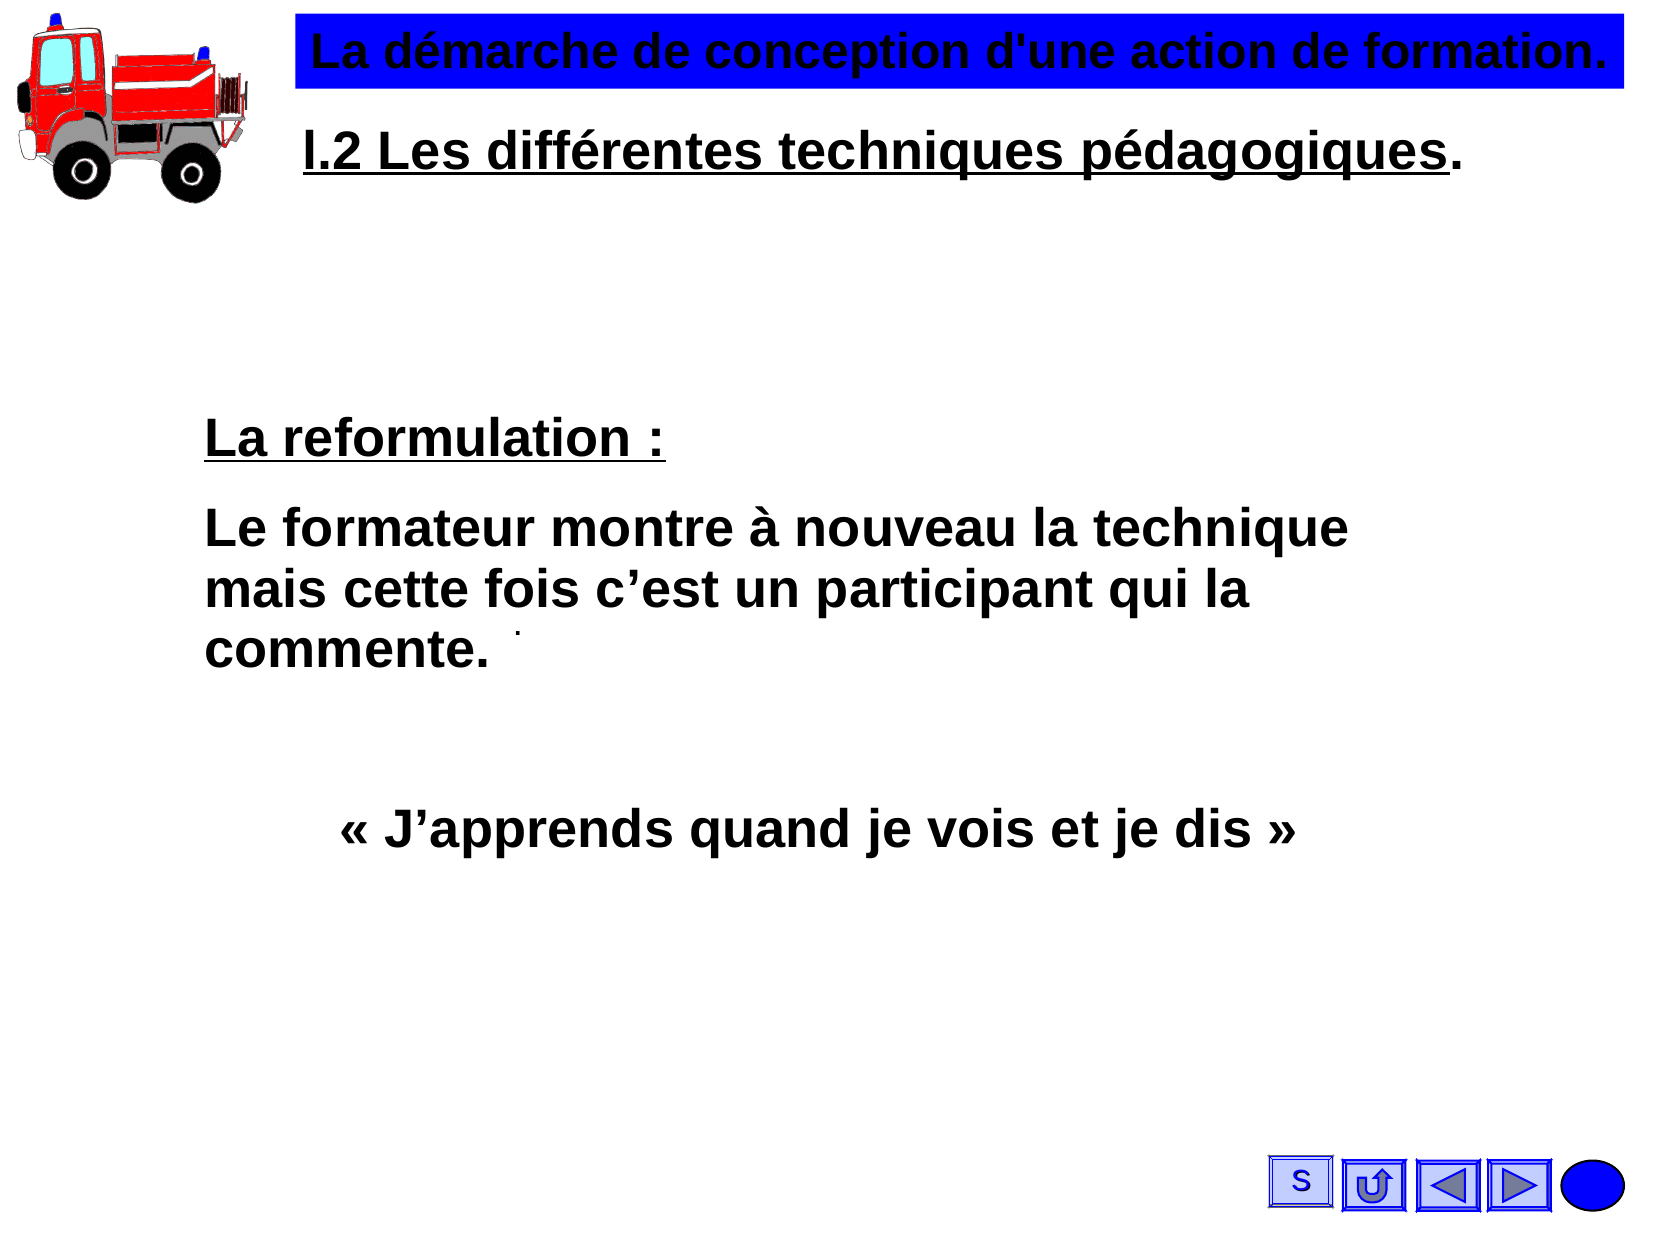

La démarche de conception d'une action de formation.
l.2 Les différentes techniques pédagogiques.
# La reformulation :
Le formateur montre à nouveau la technique mais cette fois c’est un participant qui la commente.
 « J’apprends quand je vois et je dis »
.